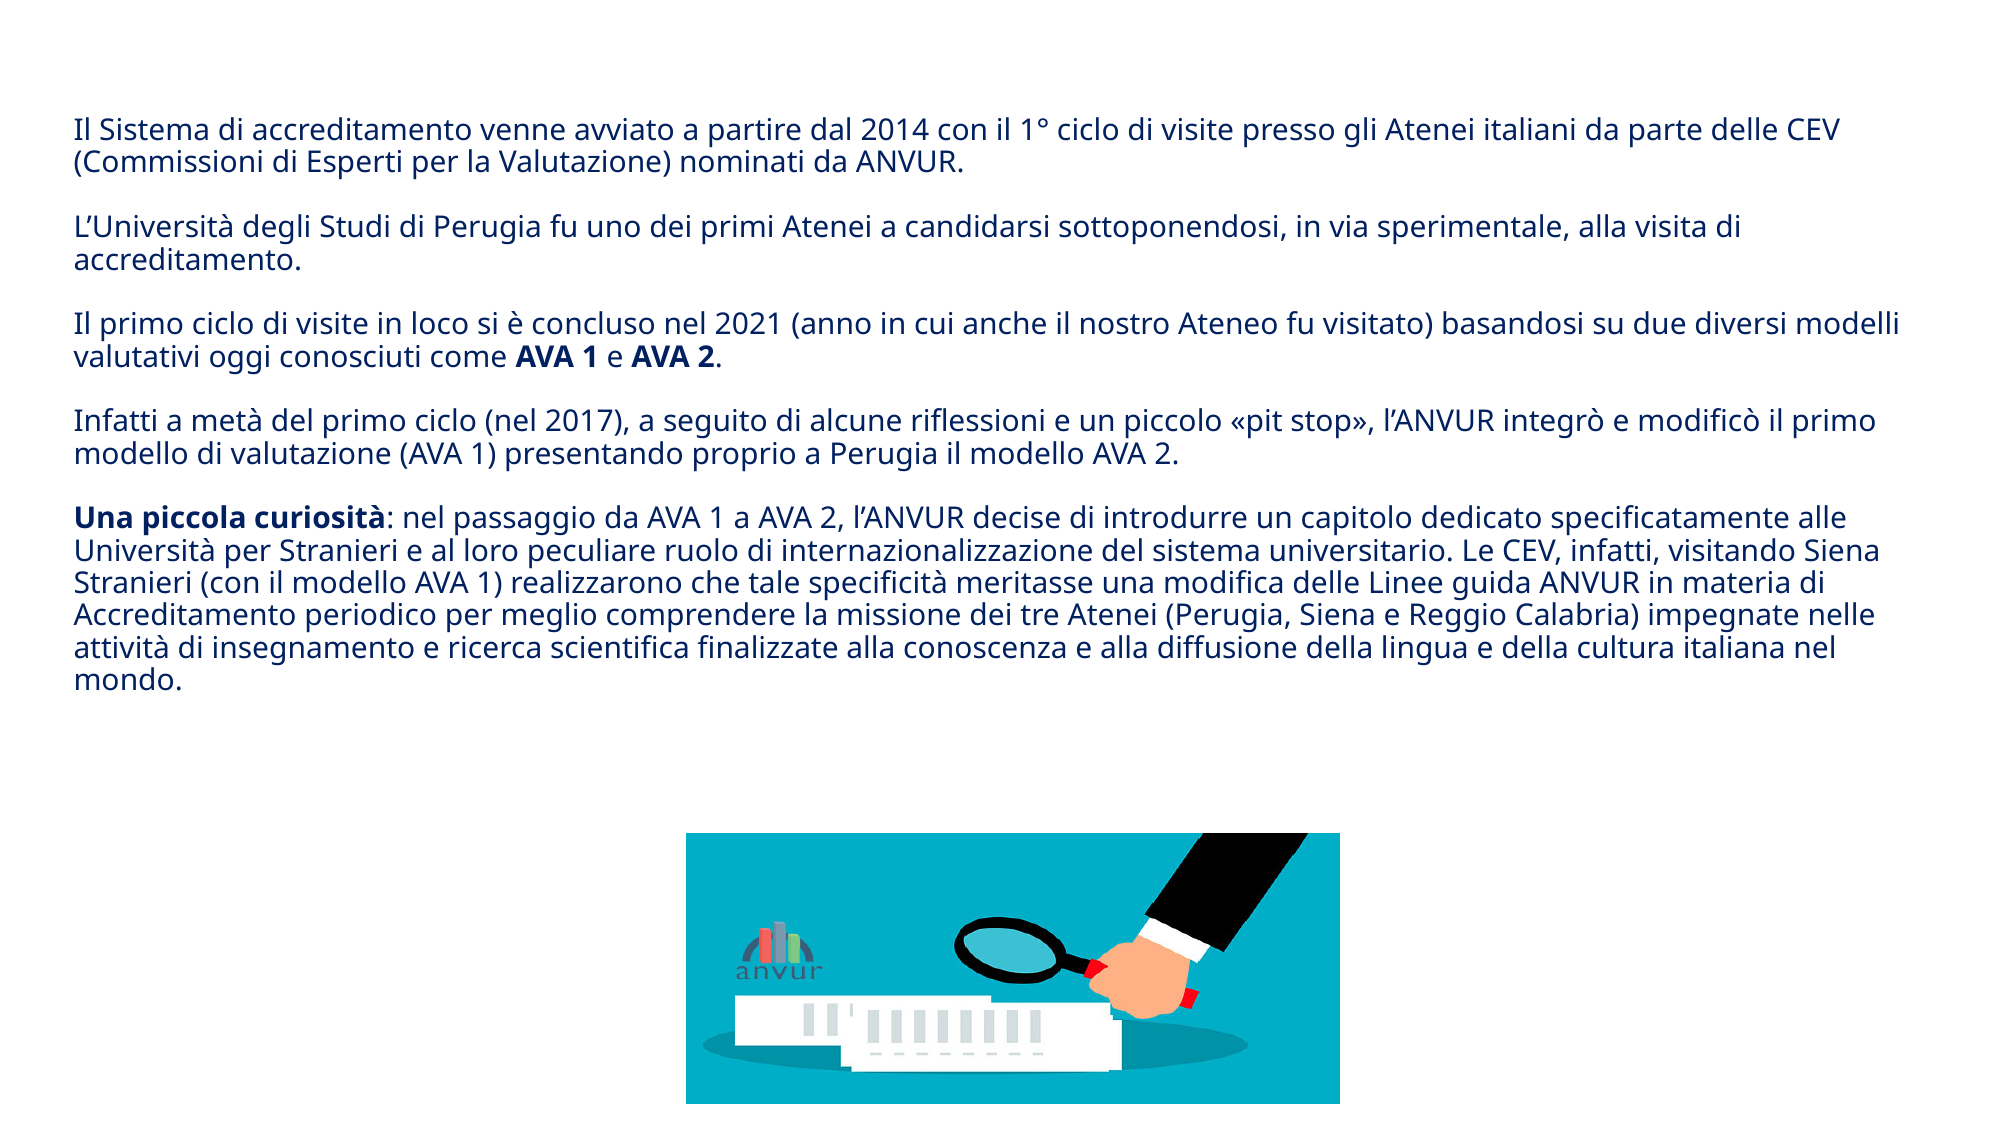

# Il Sistema di accreditamento venne avviato a partire dal 2014 con il 1° ciclo di visite presso gli Atenei italiani da parte delle CEV (Commissioni di Esperti per la Valutazione) nominati da ANVUR. L’Università degli Studi di Perugia fu uno dei primi Atenei a candidarsi sottoponendosi, in via sperimentale, alla visita di accreditamento. Il primo ciclo di visite in loco si è concluso nel 2021 (anno in cui anche il nostro Ateneo fu visitato) basandosi su due diversi modelli valutativi oggi conosciuti come AVA 1 e AVA 2. Infatti a metà del primo ciclo (nel 2017), a seguito di alcune riflessioni e un piccolo «pit stop», l’ANVUR integrò e modificò il primo modello di valutazione (AVA 1) presentando proprio a Perugia il modello AVA 2. Una piccola curiosità: nel passaggio da AVA 1 a AVA 2, l’ANVUR decise di introdurre un capitolo dedicato specificatamente alle Università per Stranieri e al loro peculiare ruolo di internazionalizzazione del sistema universitario. Le CEV, infatti, visitando Siena Stranieri (con il modello AVA 1) realizzarono che tale specificità meritasse una modifica delle Linee guida ANVUR in materia di Accreditamento periodico per meglio comprendere la missione dei tre Atenei (Perugia, Siena e Reggio Calabria) impegnate nelle attività di insegnamento e ricerca scientifica finalizzate alla conoscenza e alla diffusione della lingua e della cultura italiana nel mondo.